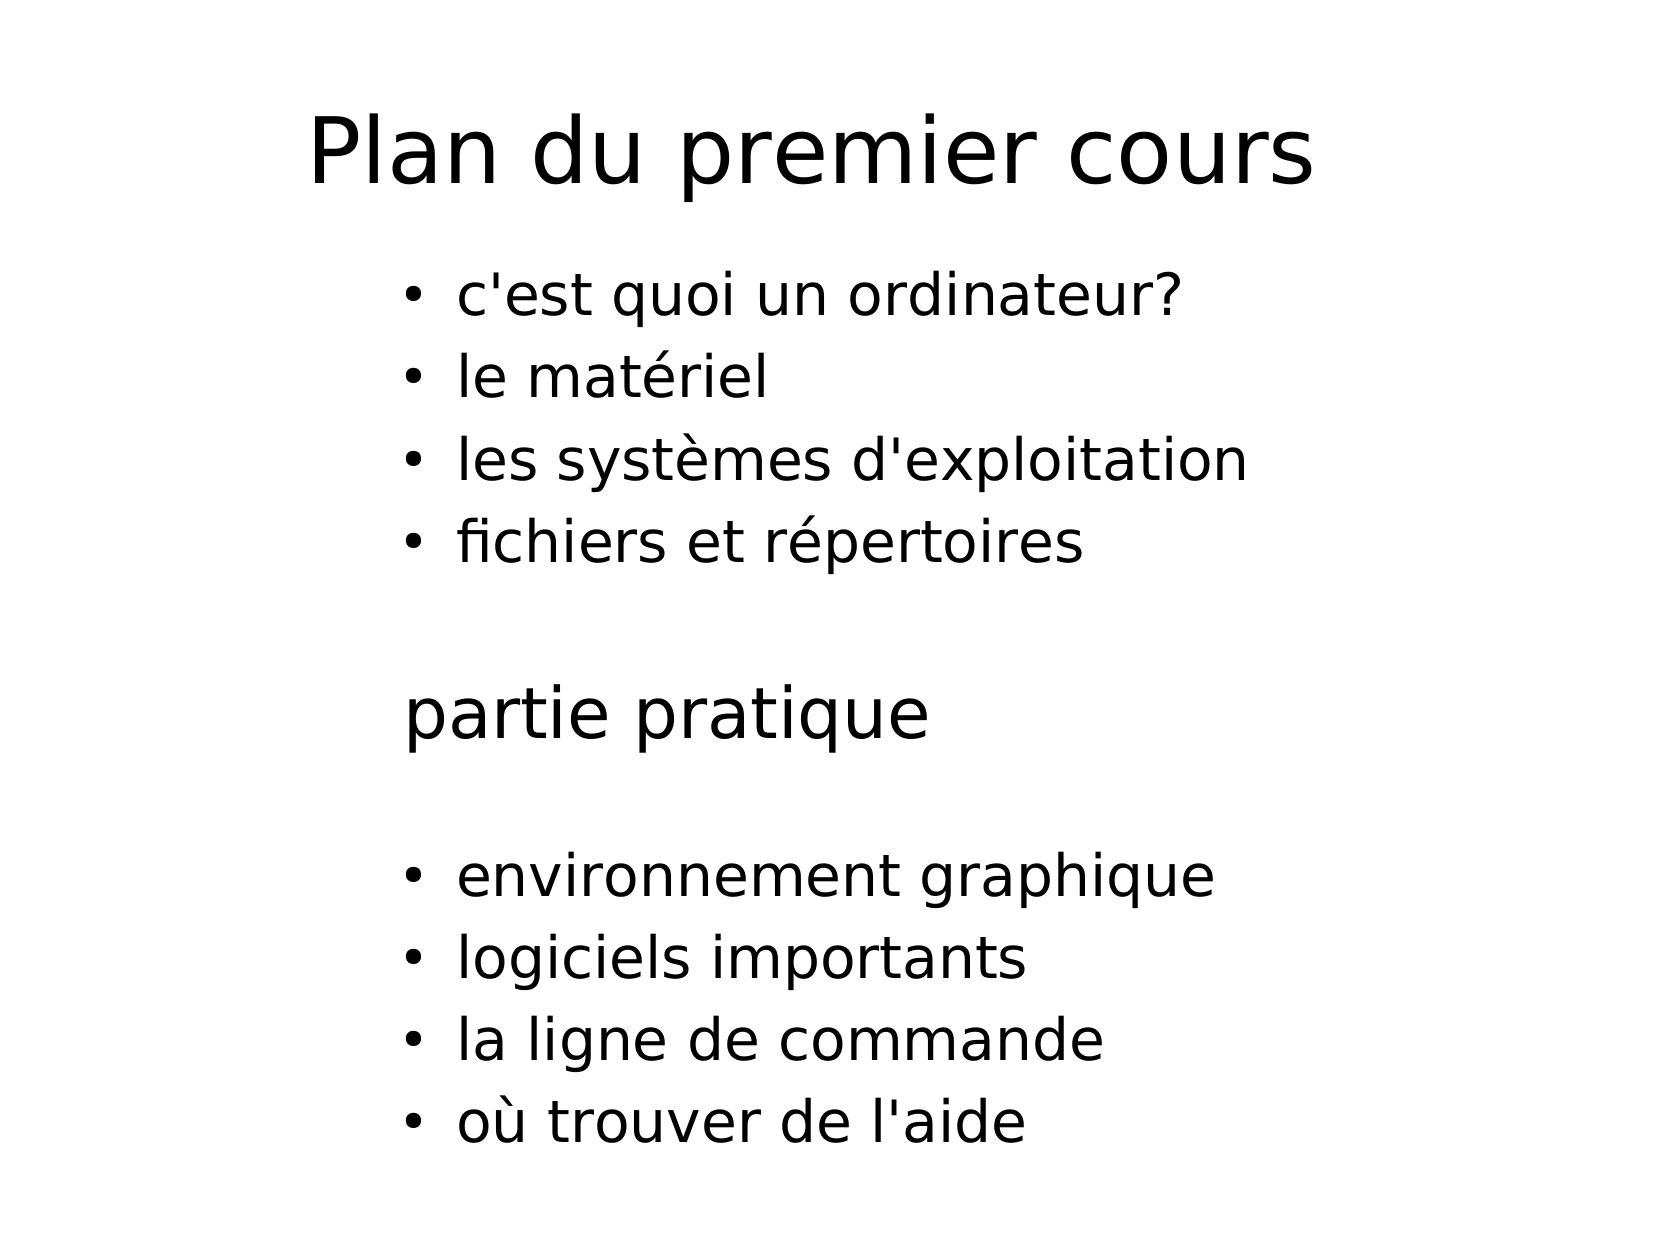

# Plan du premier cours
c'est quoi un ordinateur?
le matériel
les systèmes d'exploitation
fichiers et répertoires
partie pratique
environnement graphique
logiciels importants
la ligne de commande
où trouver de l'aide